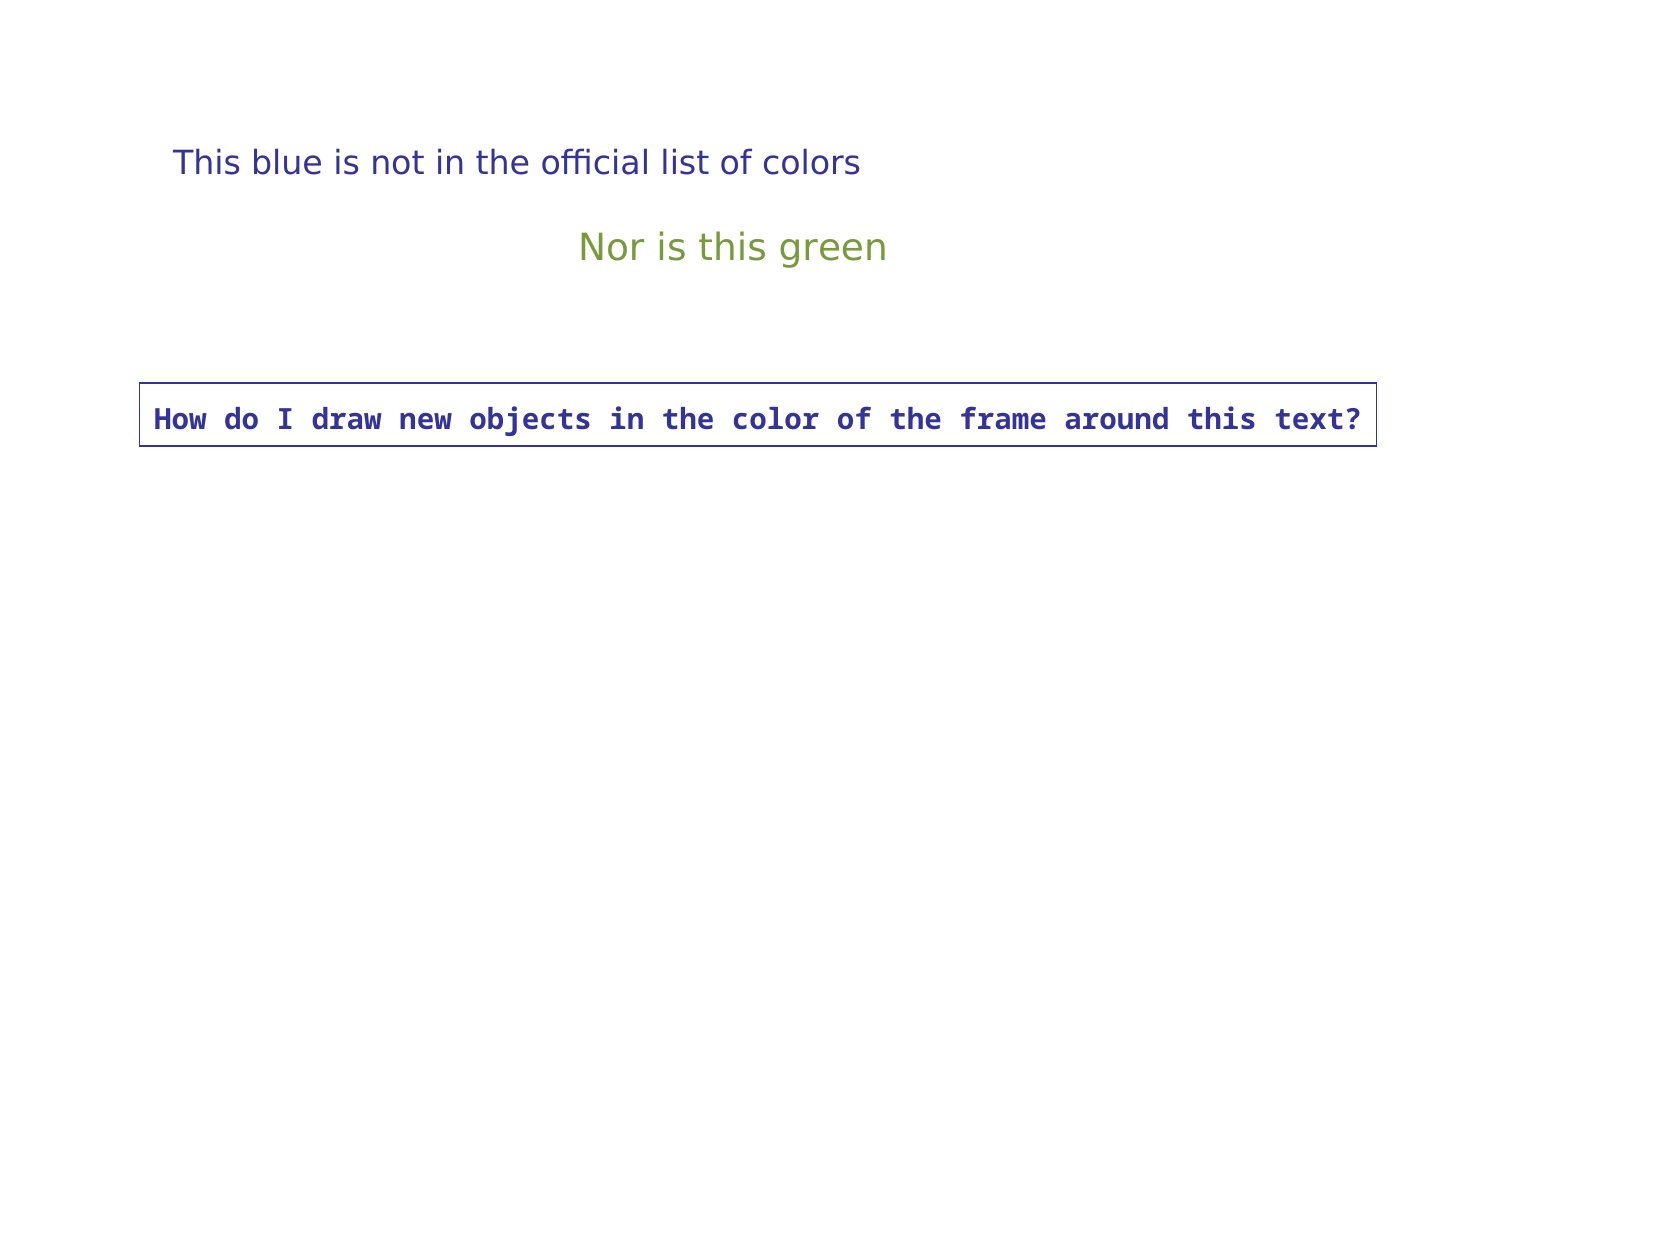

This blue is not in the official list of colors
Nor is this green
How do I draw new objects in the color of the frame around this text?